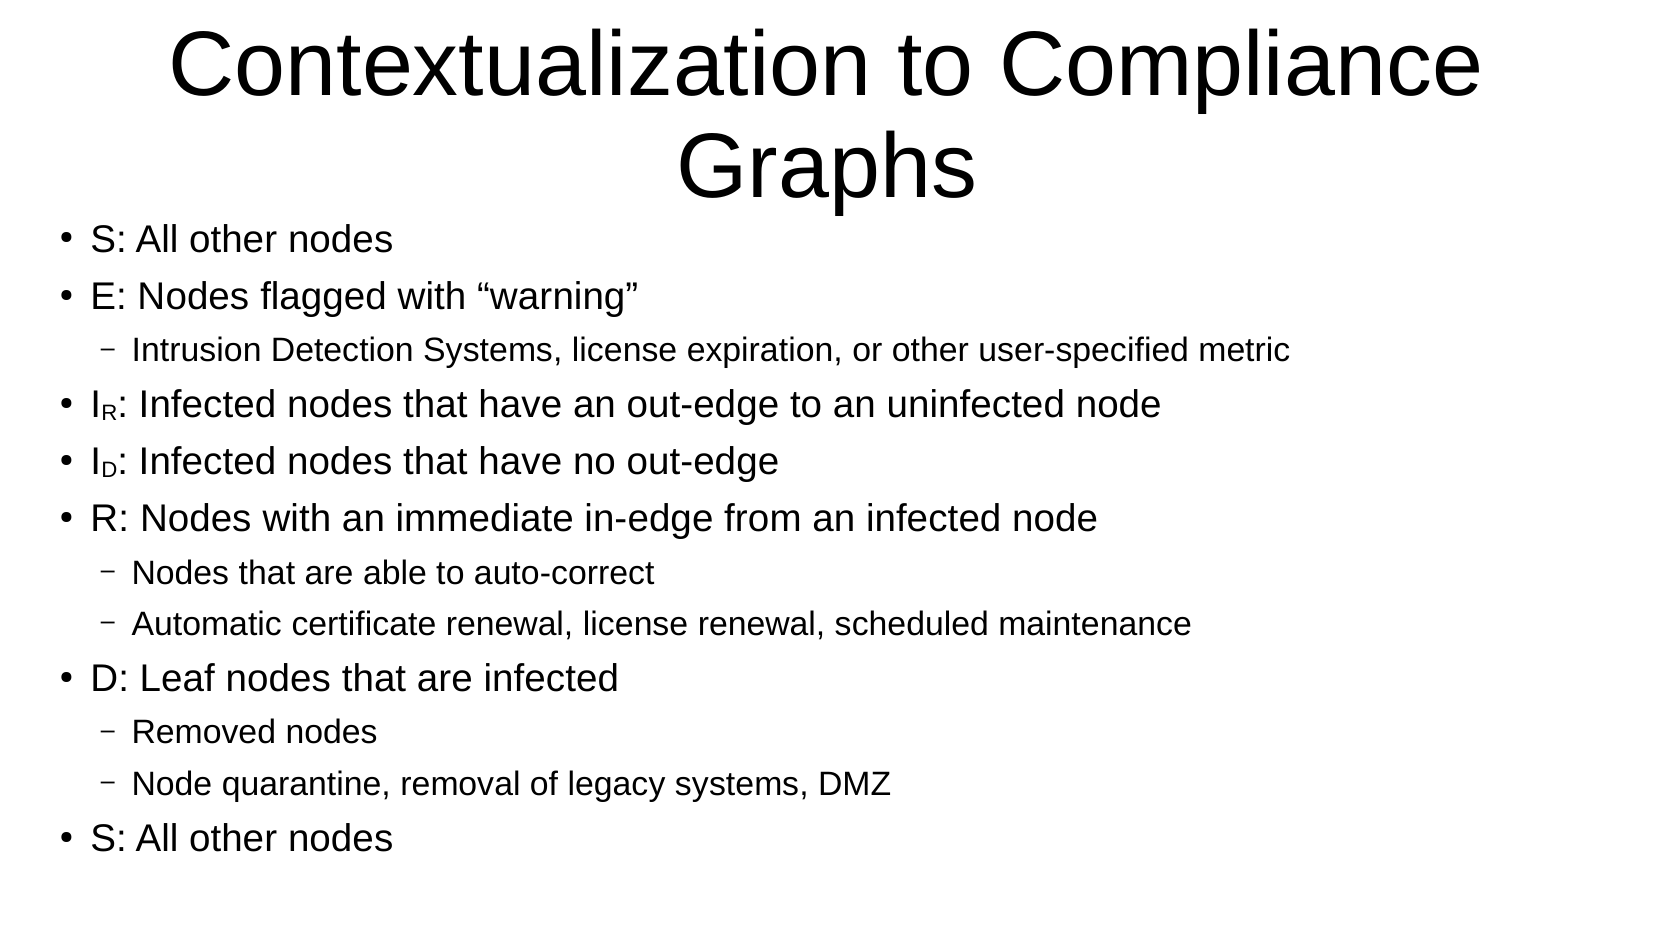

# Contextualization to Compliance Graphs
S: All other nodes
E: Nodes flagged with “warning”
Intrusion Detection Systems, license expiration, or other user-specified metric
IR: Infected nodes that have an out-edge to an uninfected node
ID: Infected nodes that have no out-edge
R: Nodes with an immediate in-edge from an infected node
Nodes that are able to auto-correct
Automatic certificate renewal, license renewal, scheduled maintenance
D: Leaf nodes that are infected
Removed nodes
Node quarantine, removal of legacy systems, DMZ
S: All other nodes